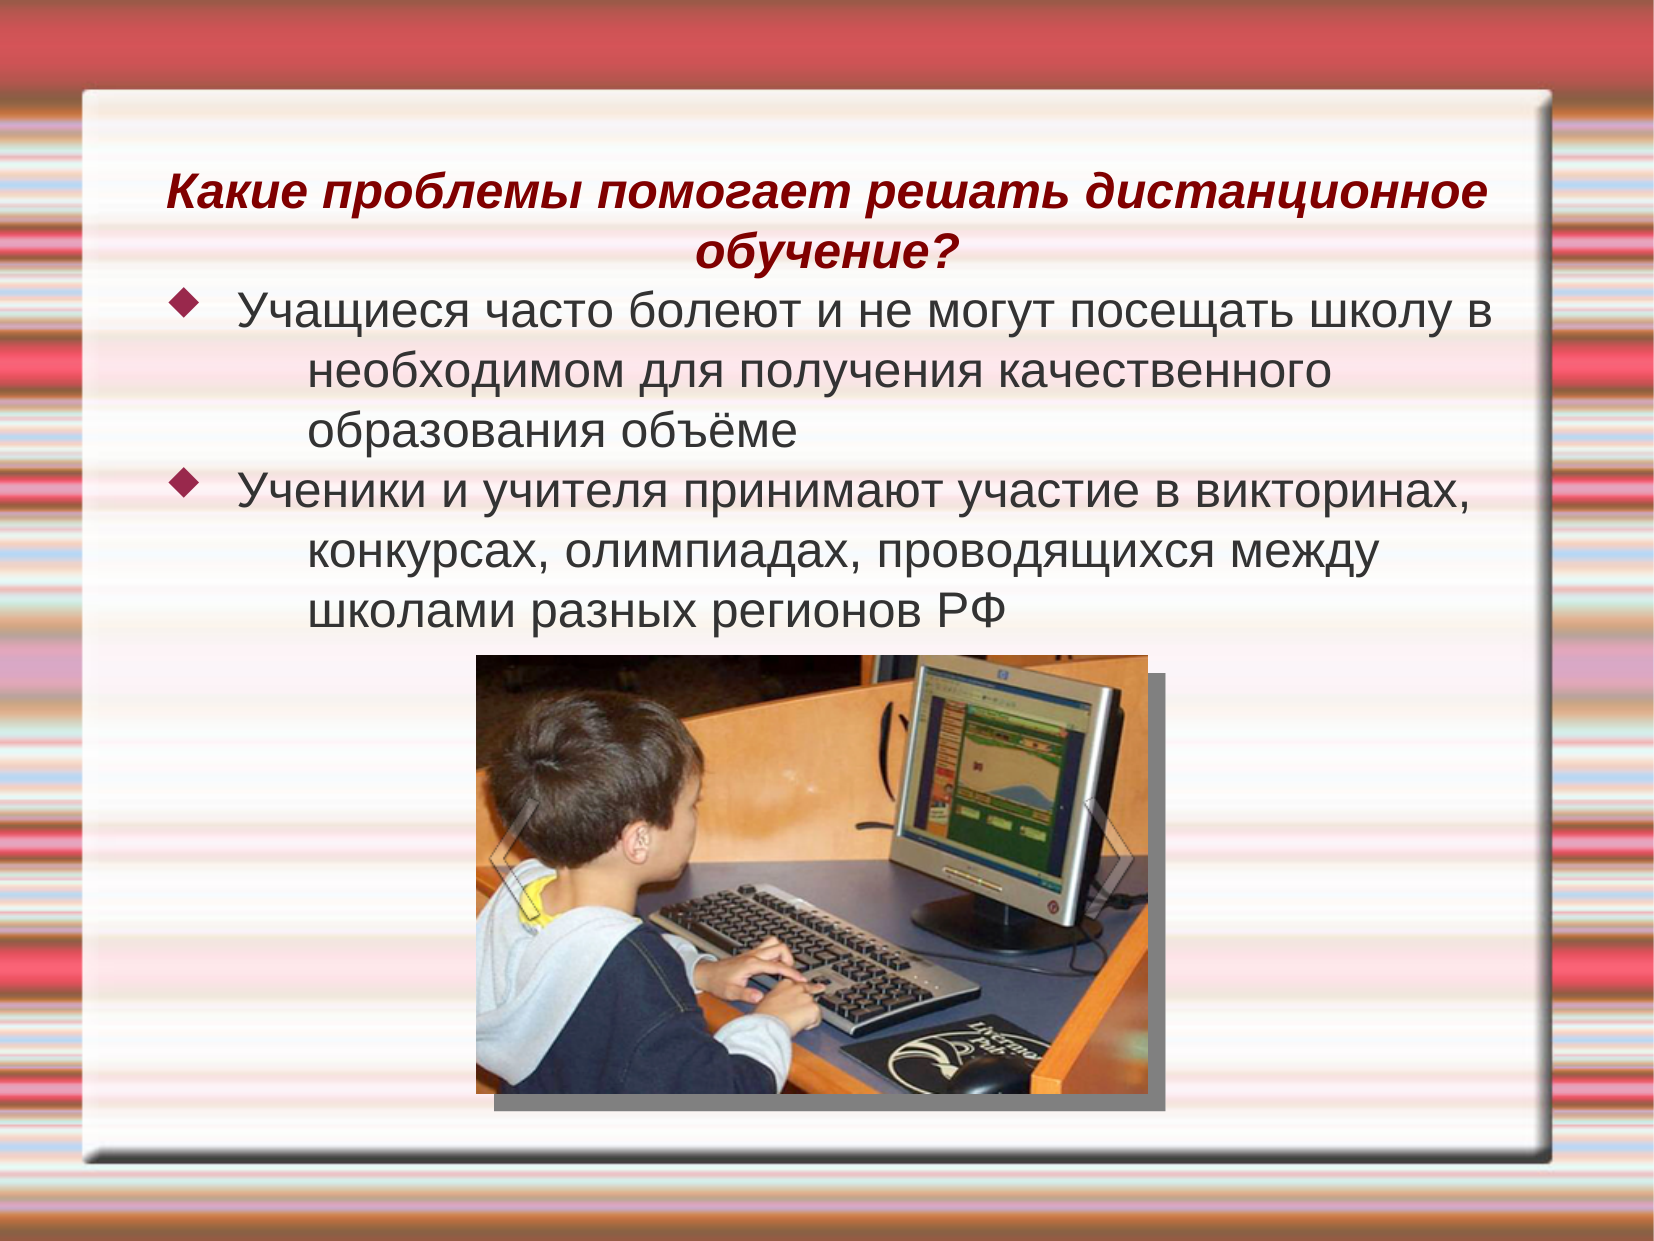

# Какие проблемы помогает решать дистанционное обучение?
Учащиеся часто болеют и не могут посещать школу в необходимом для получения качественного образования объёме
Ученики и учителя принимают участие в викторинах, конкурсах, олимпиадах, проводящихся между школами разных регионов РФ